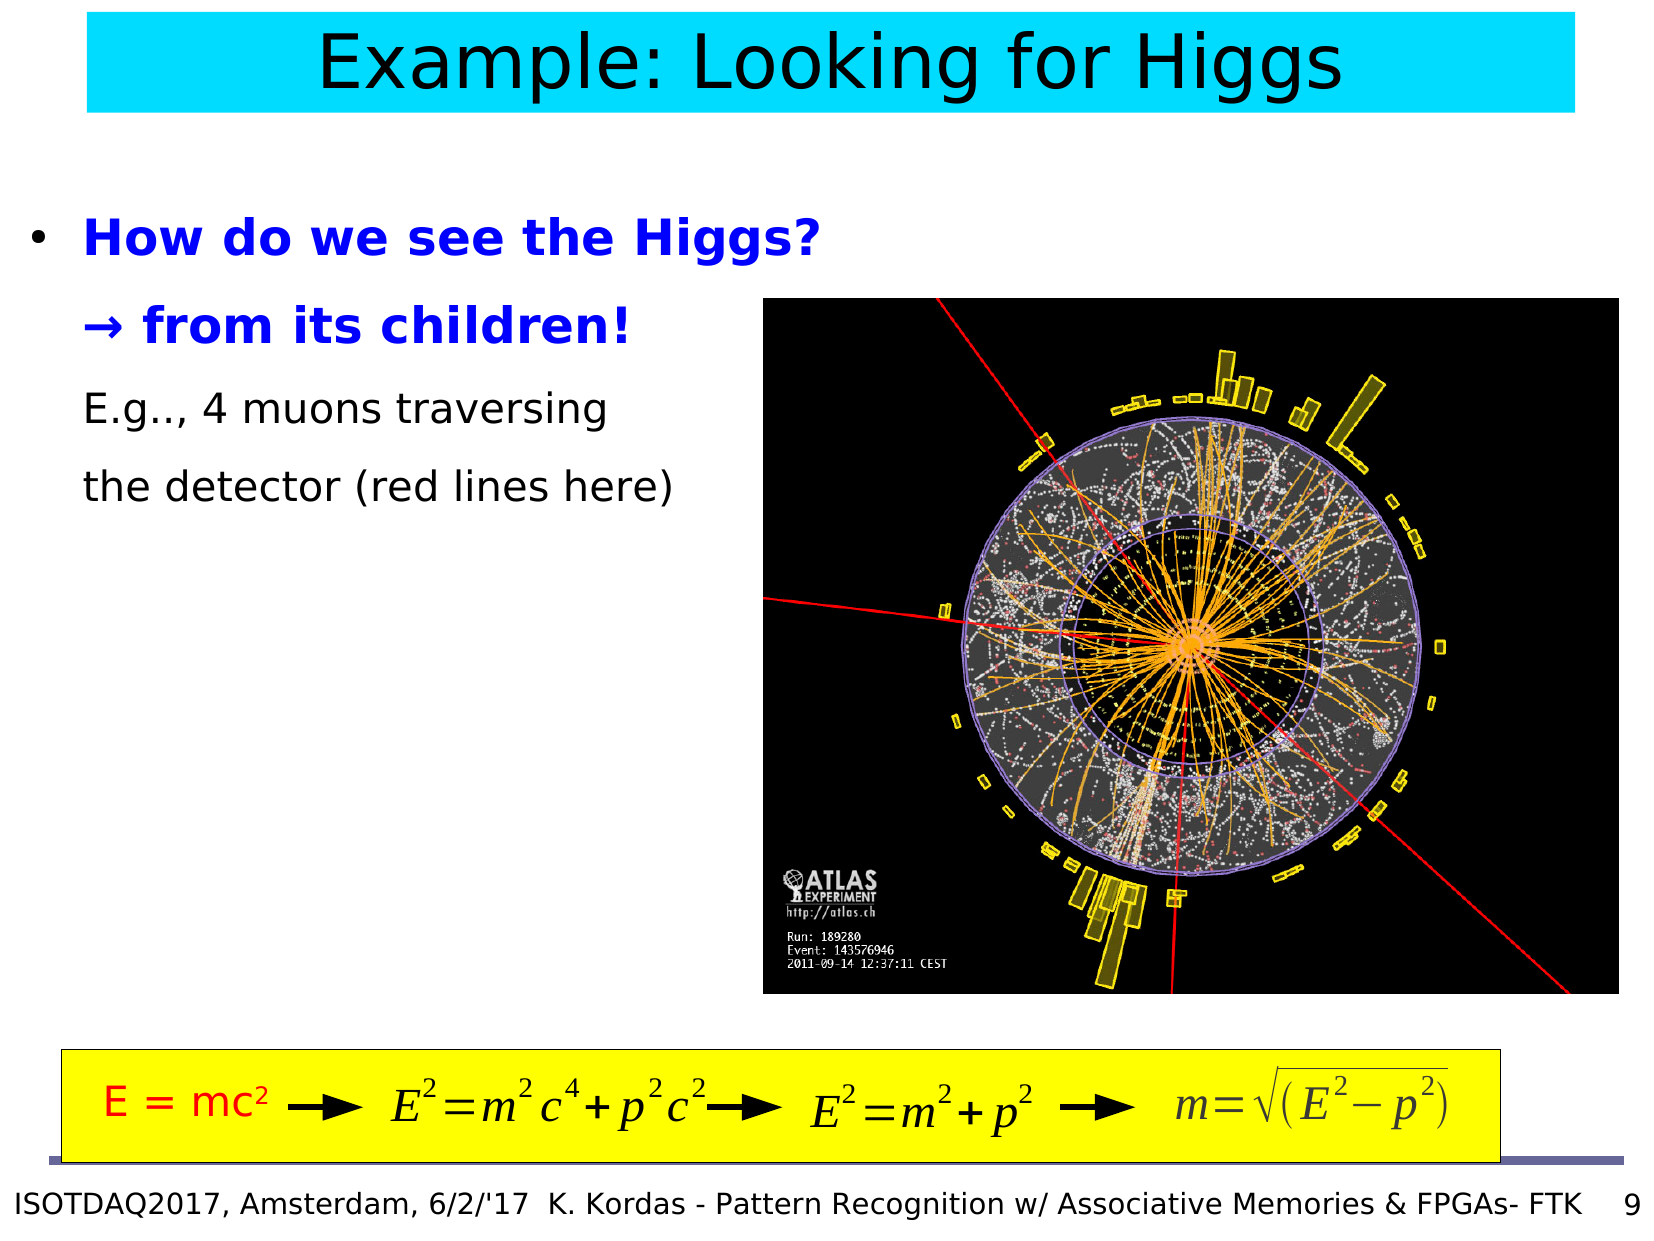

# Example: Looking for Higgs
How do we see the Higgs?
→ from its children!
E.g.., 4 muons traversing
the detector (red lines here)
E = mc2
ISOTDAQ2017, Amsterdam, 6/2/'17
K. Kordas - Pattern Recognition w/ Associative Memories & FPGAs- FTK
9